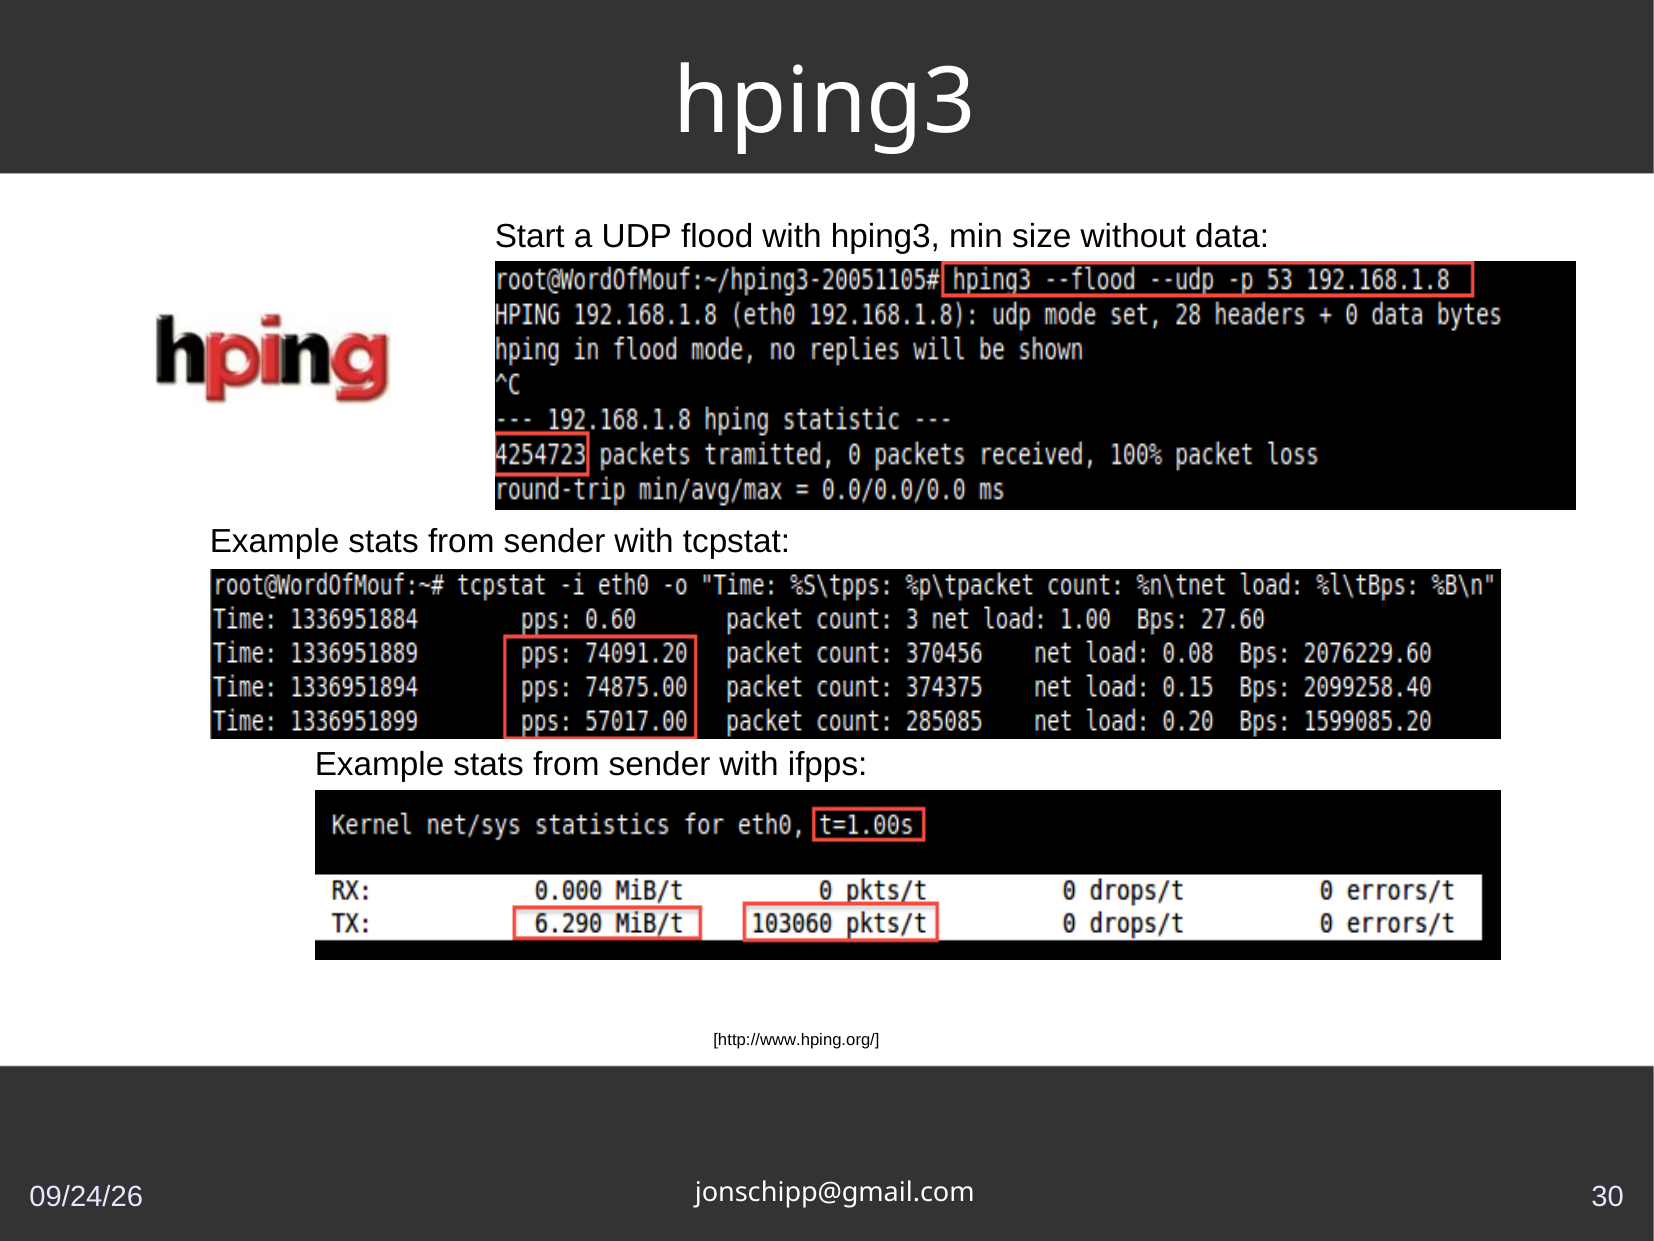

hping3
Start a UDP flood with hping3, min size without data:
Example stats from sender with tcpstat:
Example stats from sender with ifpps:
[http://www.hping.org/]
jonschipp@gmail.com